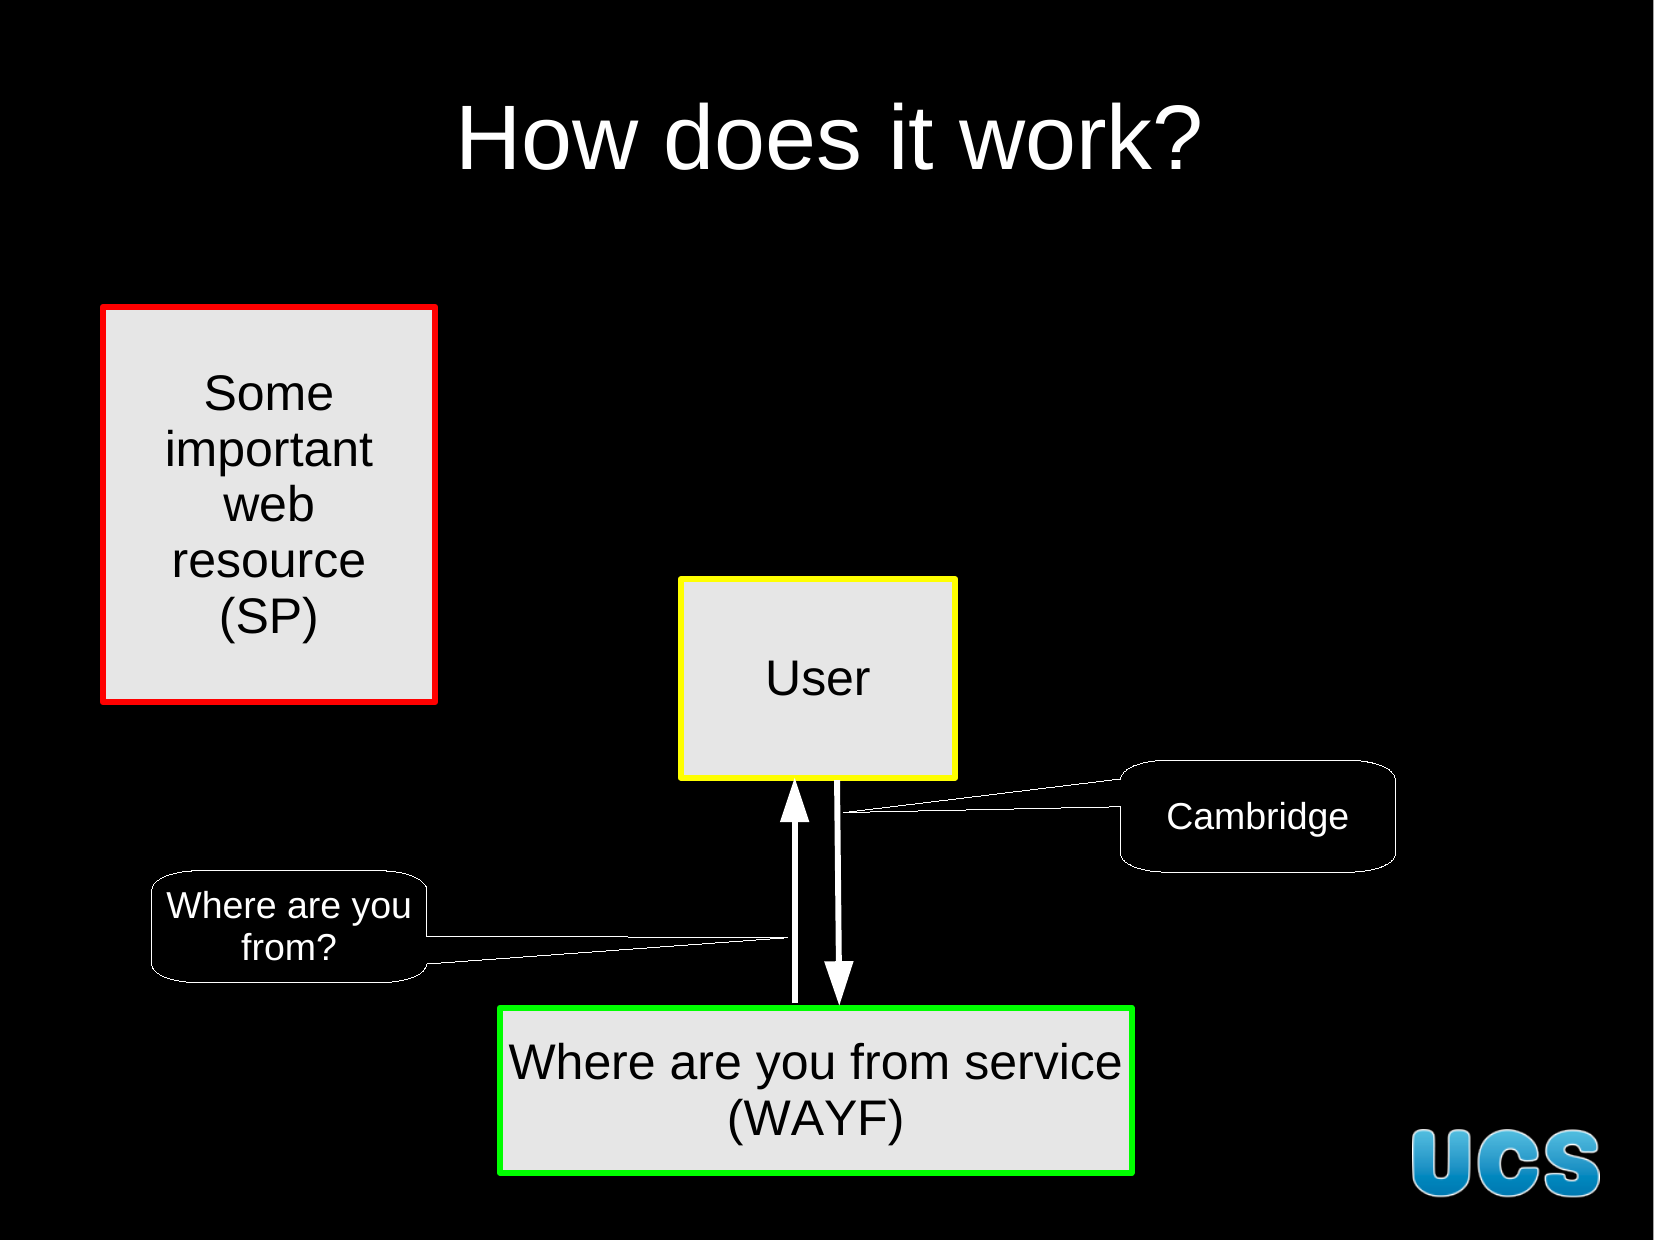

# How does it work?
Some
important
web
resource
(SP)
User
Cambridge
Where are you from?
Where are you from service
(WAYF)